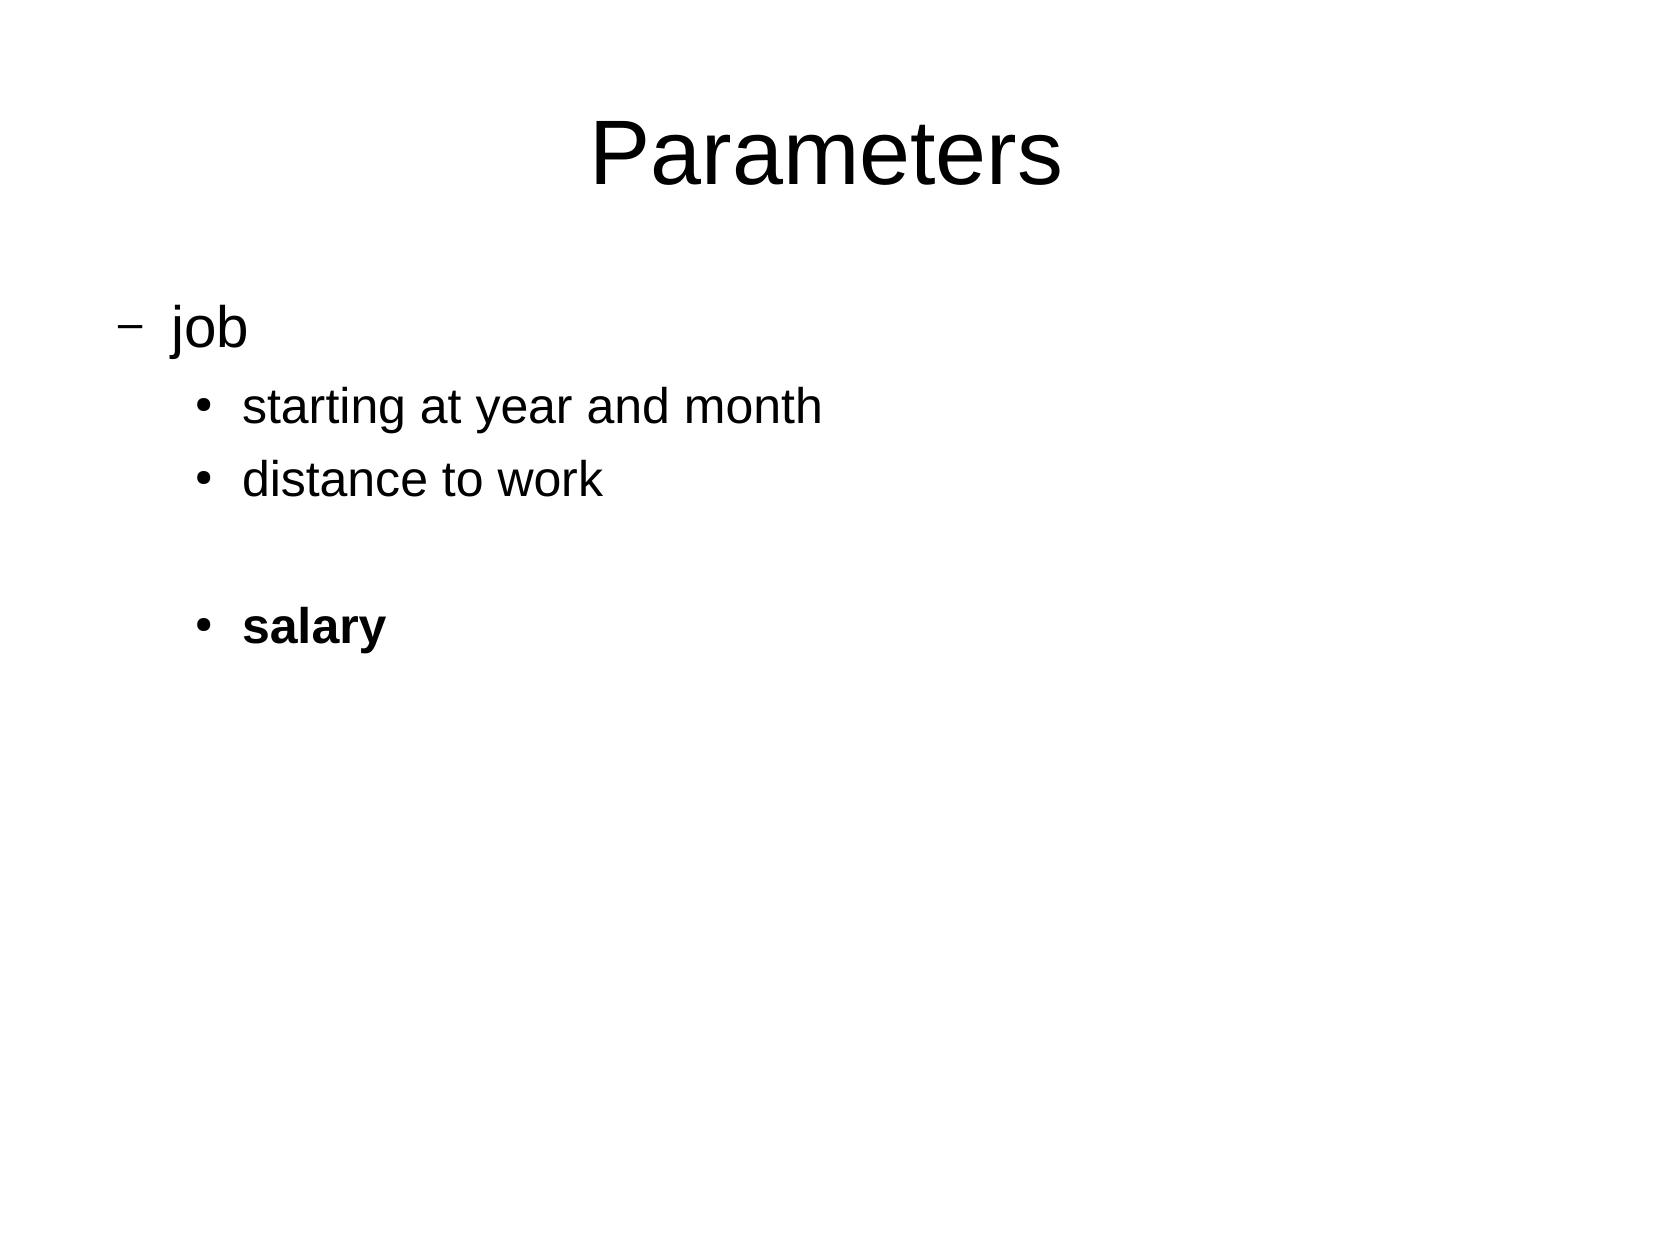

# Parameters
job
starting at year and month
distance to work
salary